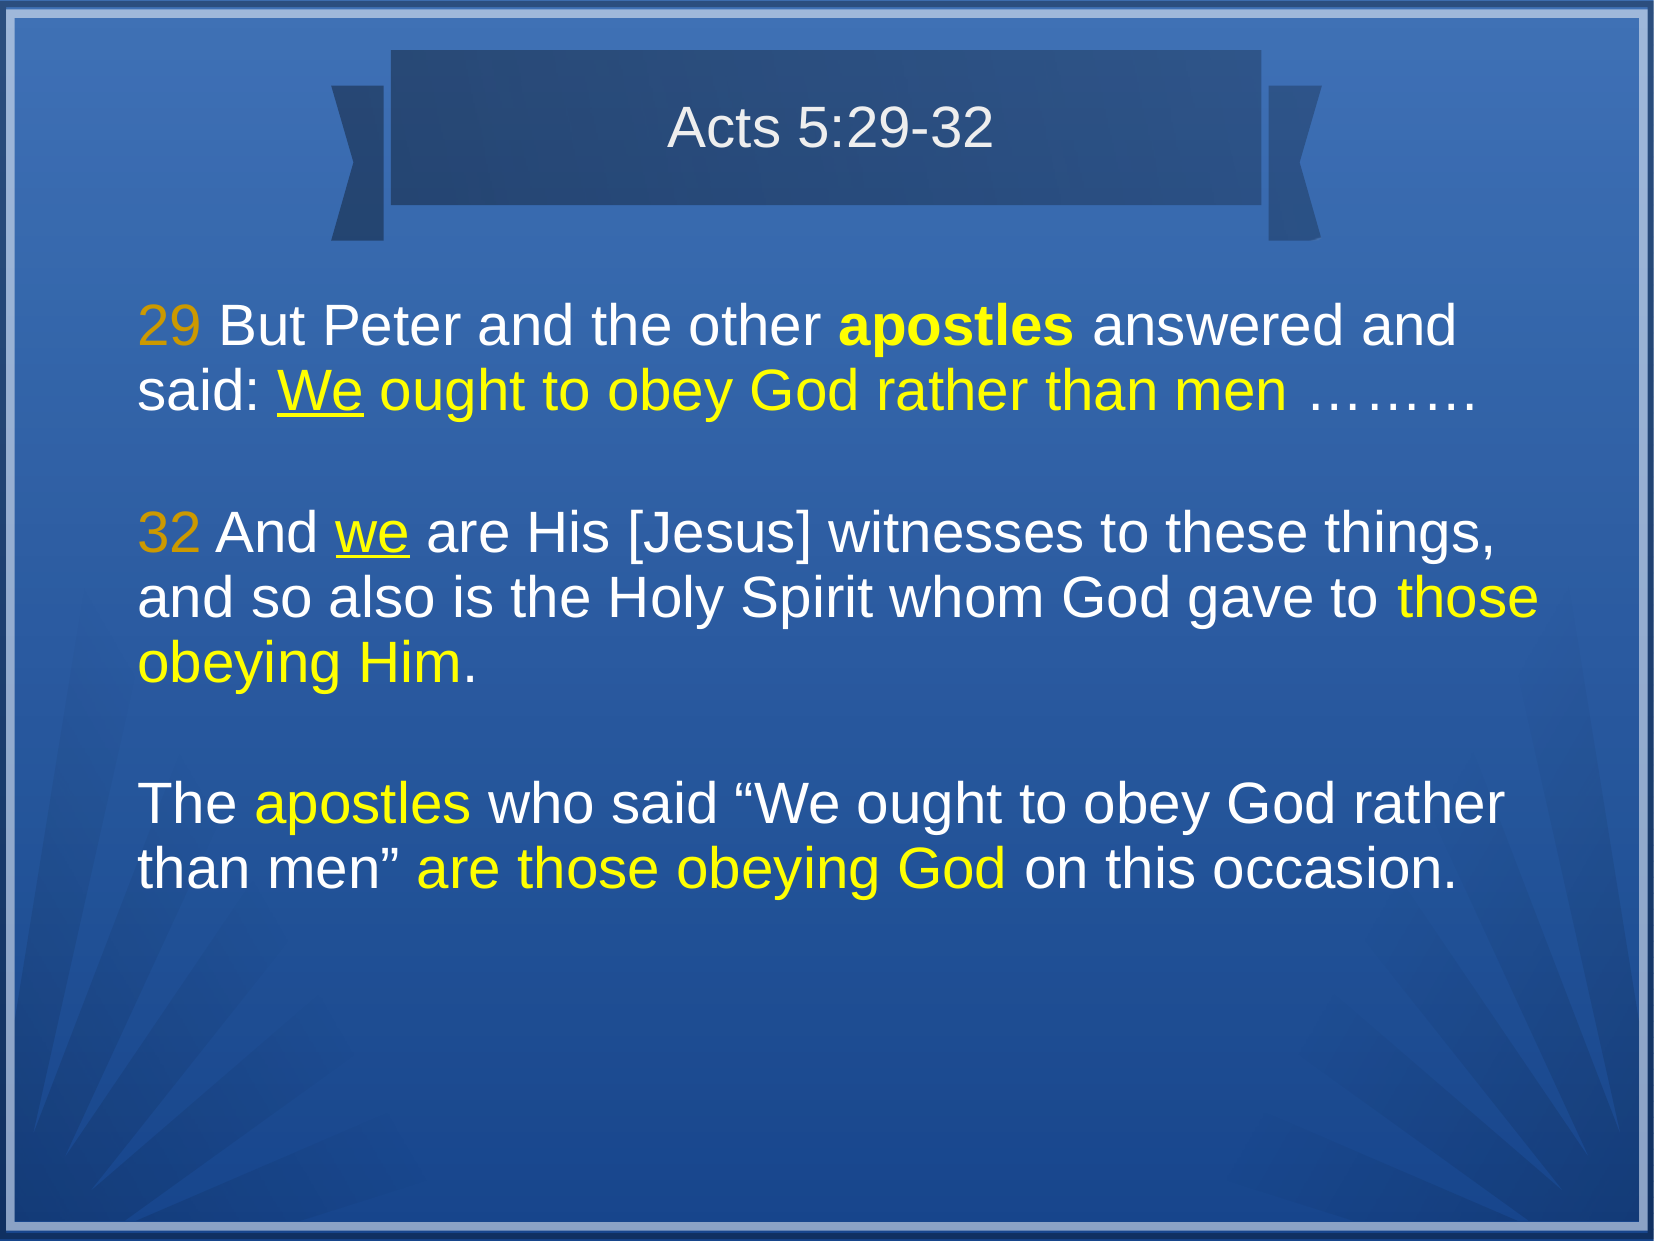

Acts 5:29-32
29 But Peter and the other apostles answered and said: We ought to obey God rather than men ………
32 And we are His [Jesus] witnesses to these things, and so also is the Holy Spirit whom God gave to those obeying Him.
The apostles who said “We ought to obey God rather than men” are those obeying God on this occasion.